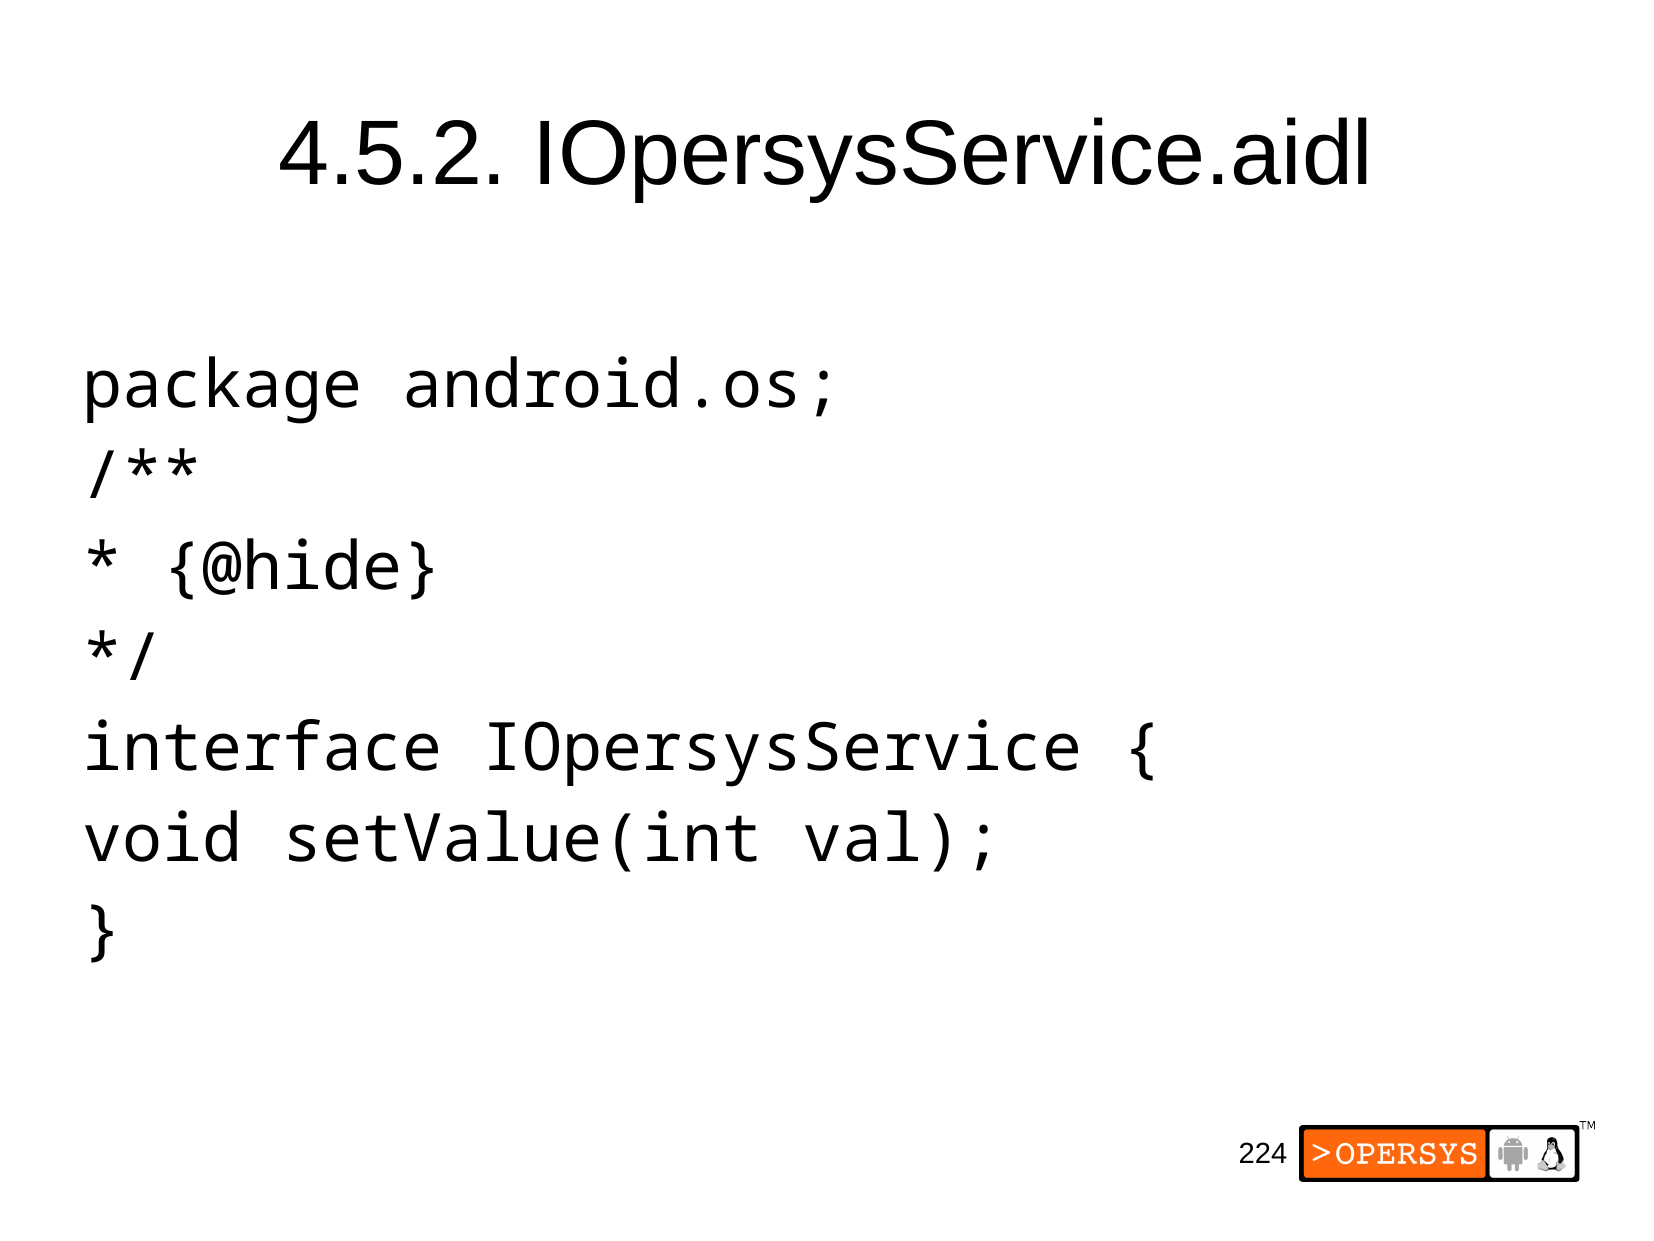

# 4.5.2. IOpersysService.aidl
package android.os;
/**
* {@hide}
*/
interface IOpersysService {
void setValue(int val);
}